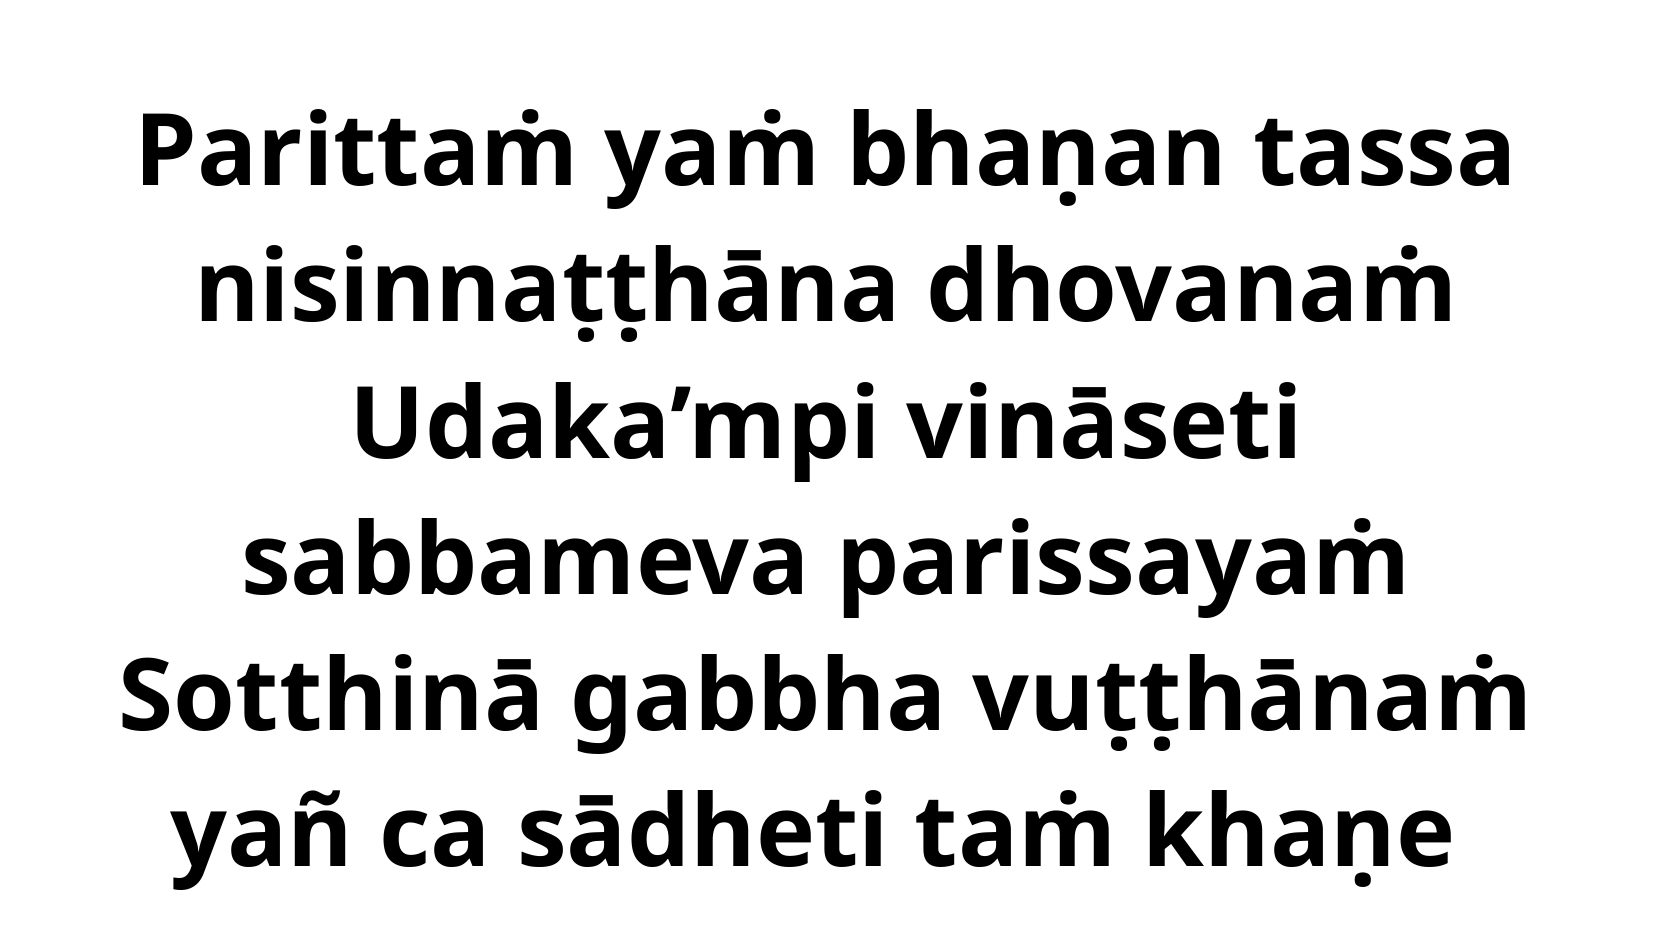

# Parittaṁ yaṁ bhaṇan tassa nisinnaṭṭhāna dhovanaṁ
Udaka’mpi vināseti
sabbameva parissayaṁ
Sotthinā gabbha vuṭṭhānaṁ yañ ca sādheti taṁ khaṇe